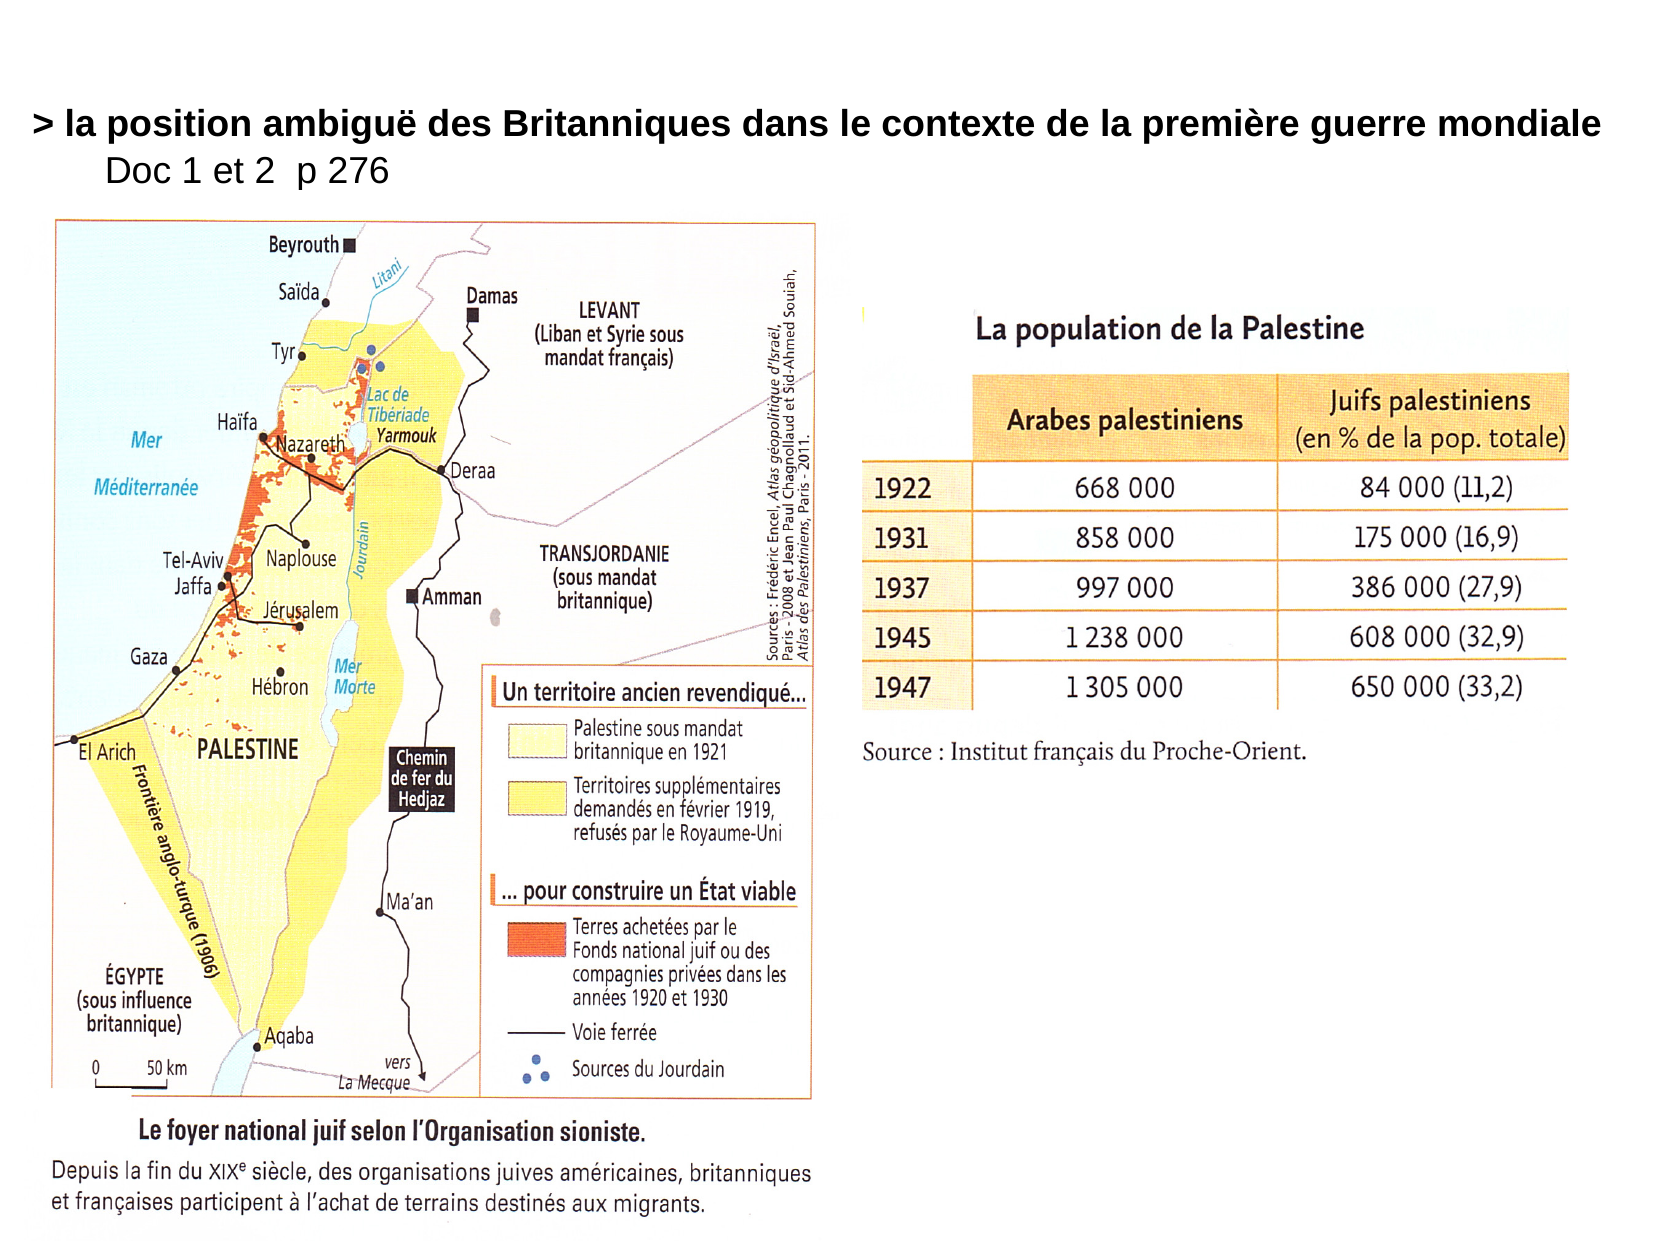

> la position ambiguë des Britanniques dans le contexte de la première guerre mondiale
Doc 1 et 2 p 276